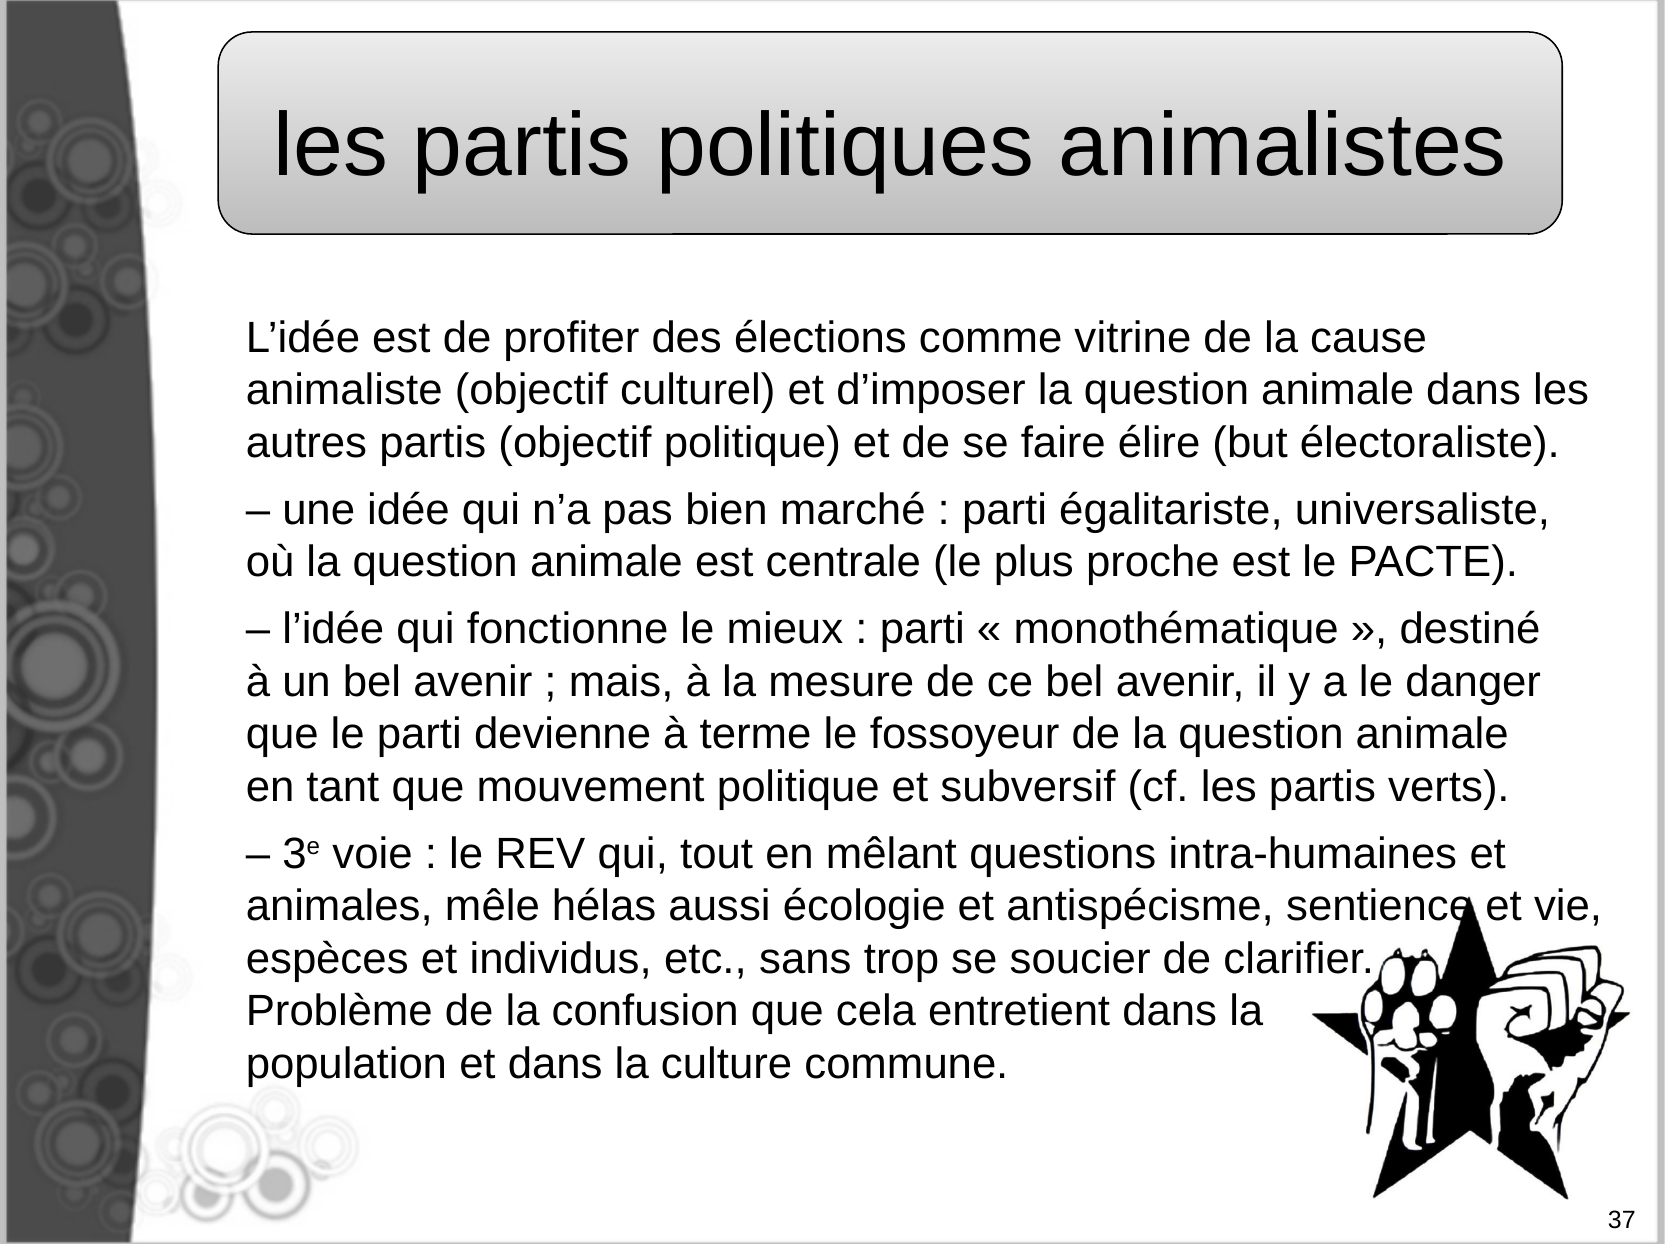

les partis politiques animalistes
L’idée est de profiter des élections comme vitrine de la cause animaliste (objectif culturel) et d’imposer la question animale dans les autres partis (objectif politique) et de se faire élire (but électoraliste).
– une idée qui n’a pas bien marché : parti égalitariste, universaliste,
où la question animale est centrale (le plus proche est le PACTE).
– l’idée qui fonctionne le mieux : parti « monothématique », destiné
à un bel avenir ; mais, à la mesure de ce bel avenir, il y a le danger que le parti devienne à terme le fossoyeur de la question animale
en tant que mouvement politique et subversif (cf. les partis verts).
– 3e voie : le REV qui, tout en mêlant questions intra-humaines et animales, mêle hélas aussi écologie et antispécisme, sentience et vie, espèces et individus, etc., sans trop se soucier de clarifier.
Problème de la confusion que cela entretient dans la
population et dans la culture commune.
37